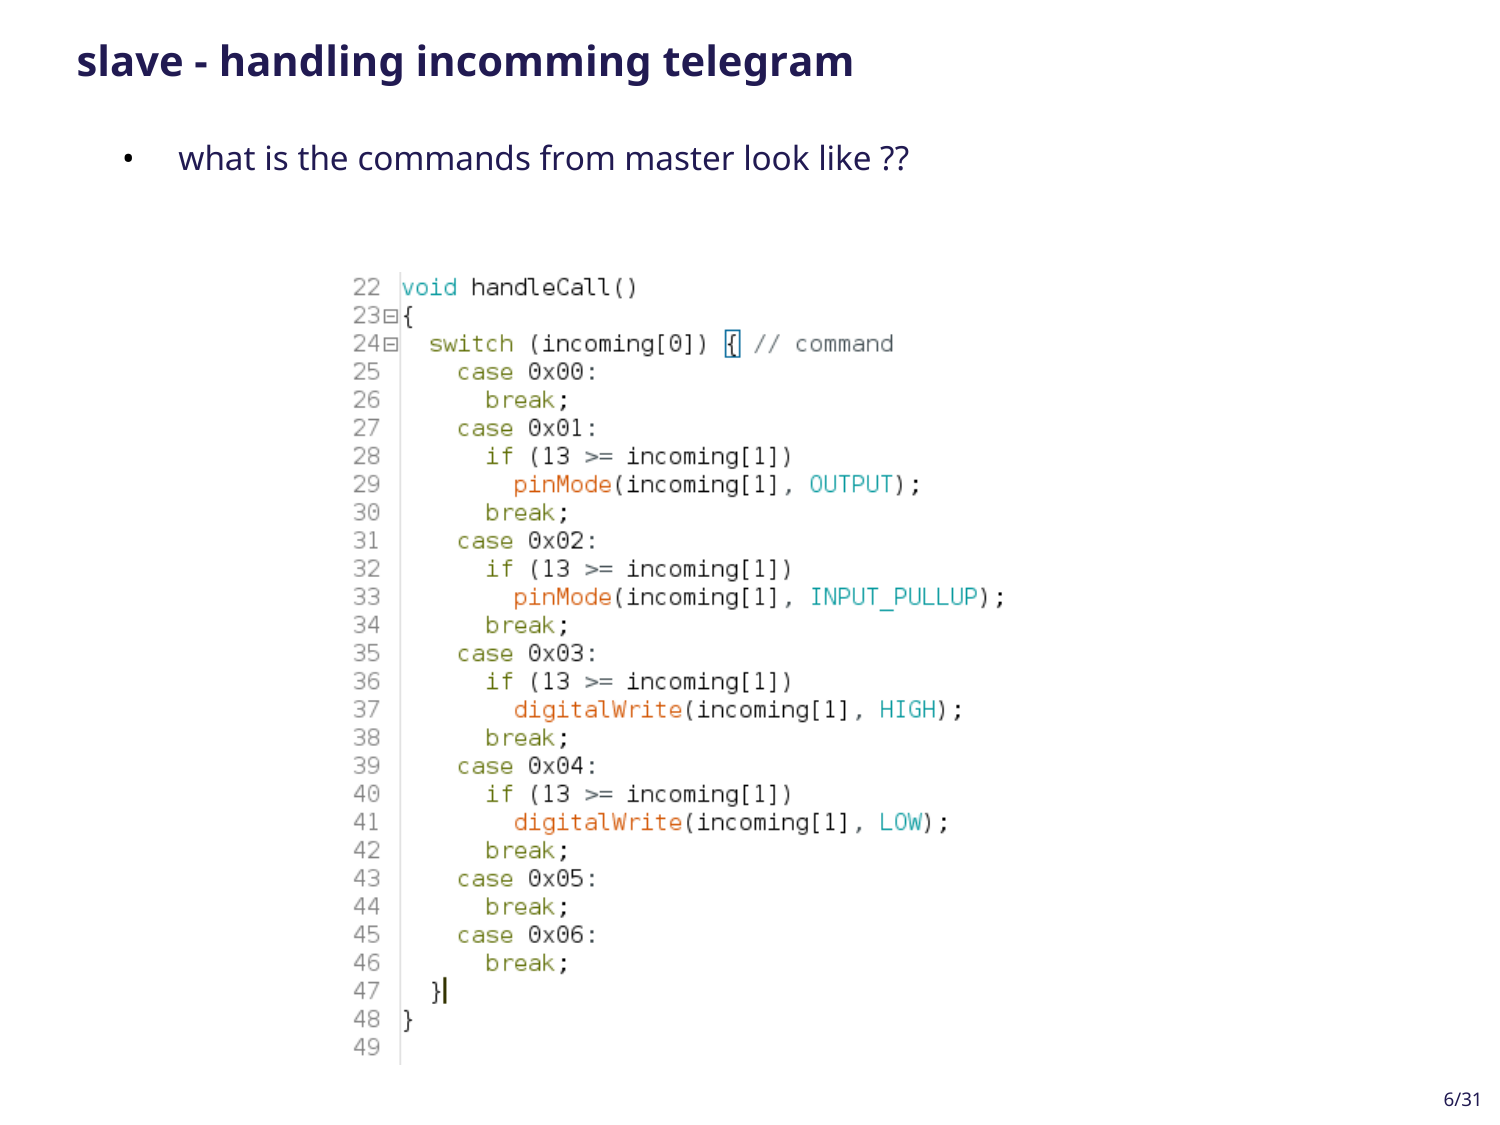

# slave - handling incomming telegram
what is the commands from master look like ??